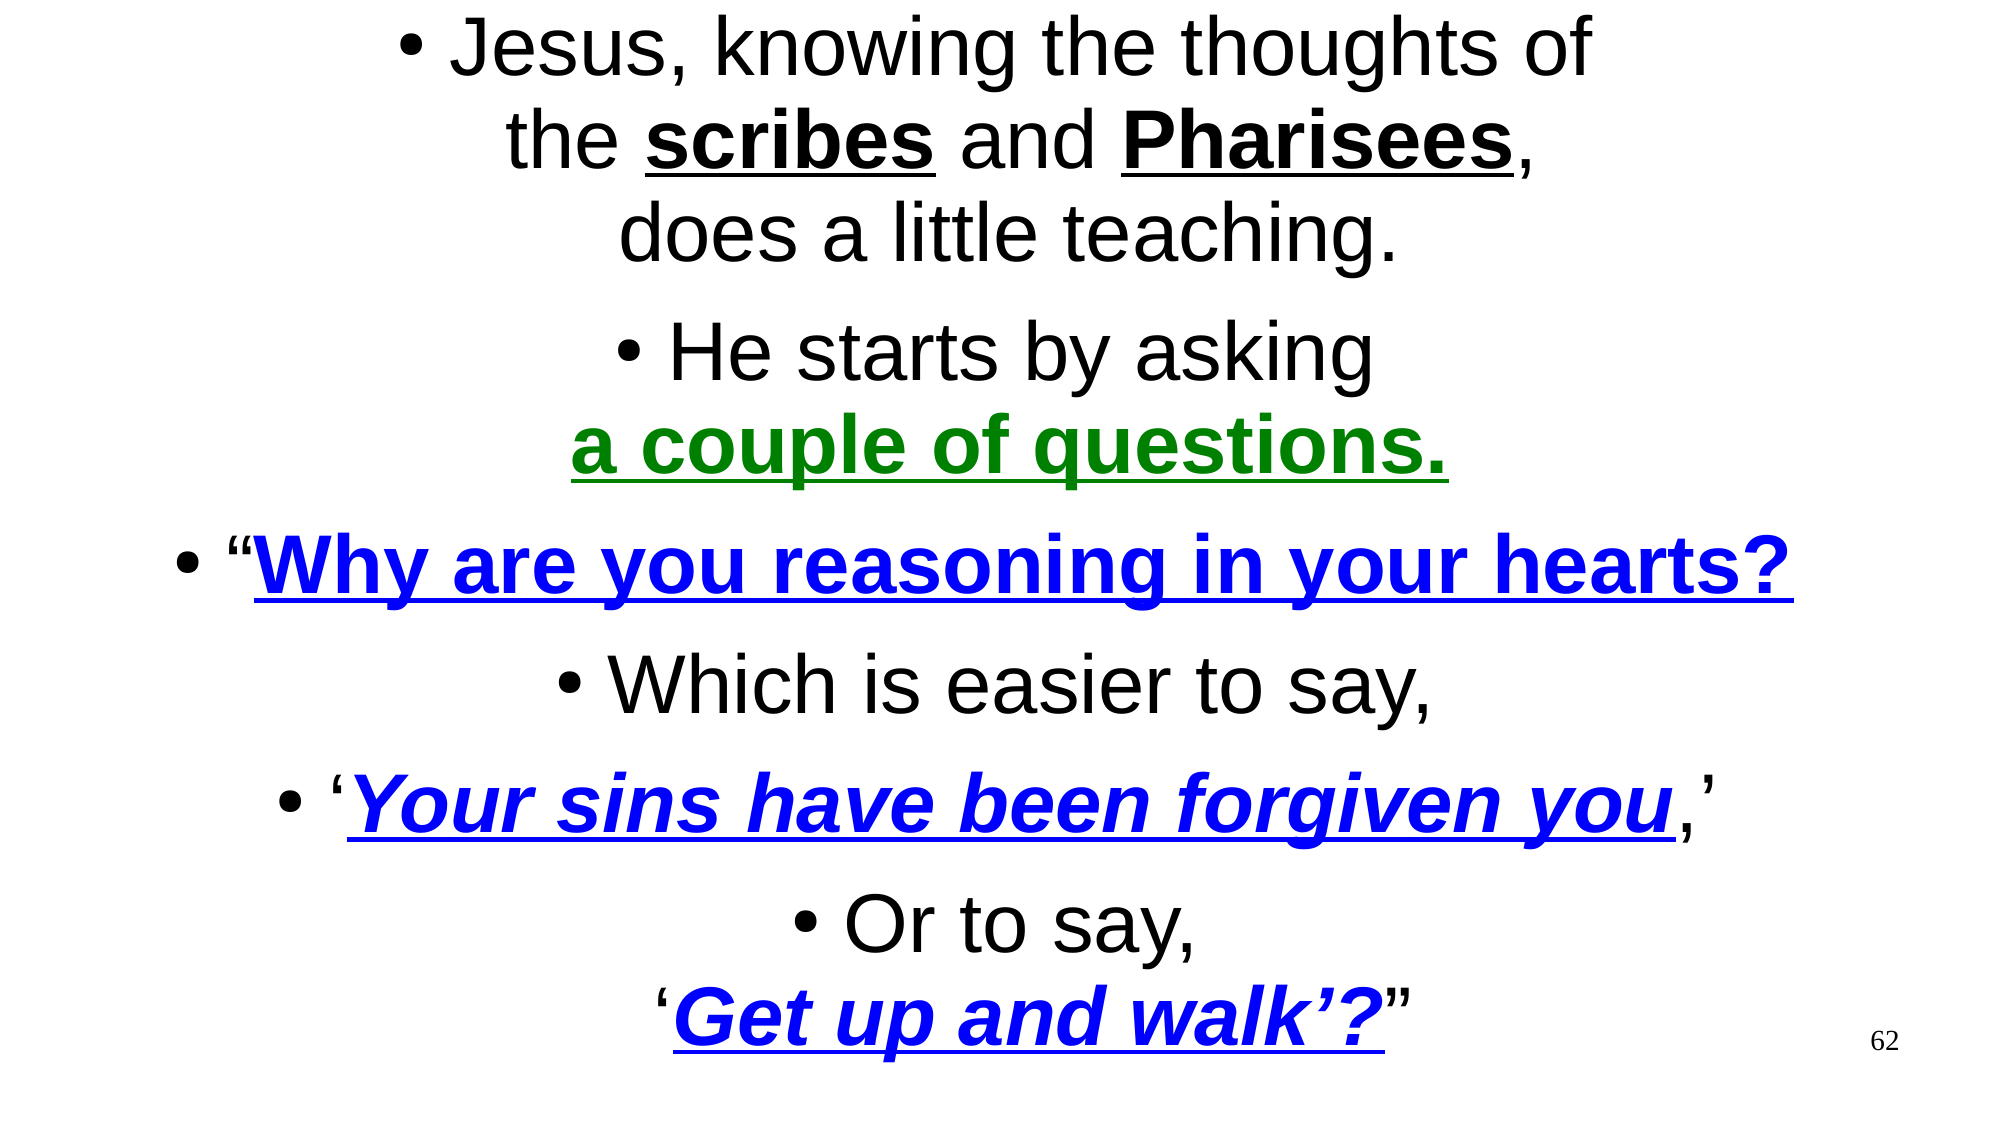

# Jesus, knowing the thoughts of the scribes and Pharisees, does a little teaching.
He starts by asking
a couple of questions.
“Why are you reasoning in your hearts?
Which is easier to say,
‘Your sins have been forgiven you,’
Or to say,
‘Get up and walk’?”
62